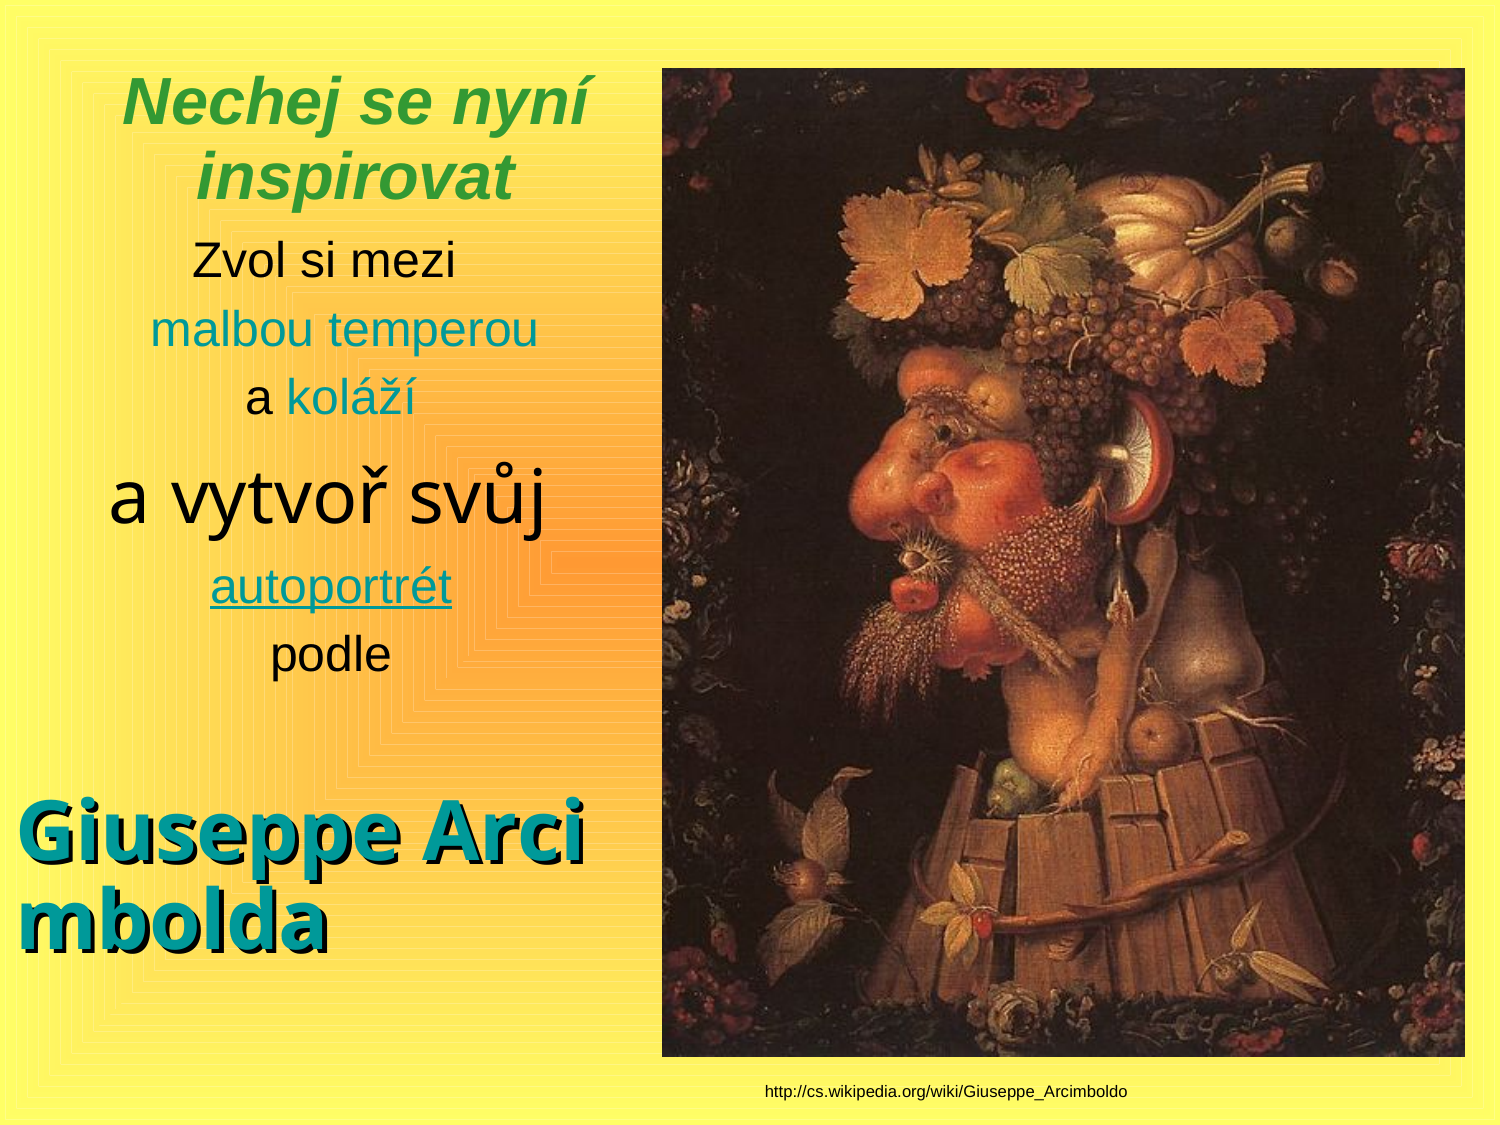

# Nechej se nyní inspirovat
Zvol si mezi
 malbou temperou
a koláží
 a vytvoř svůj
autoportrét
podle
Giuseppe Arcimbolda
http://cs.wikipedia.org/wiki/Giuseppe_Arcimboldo